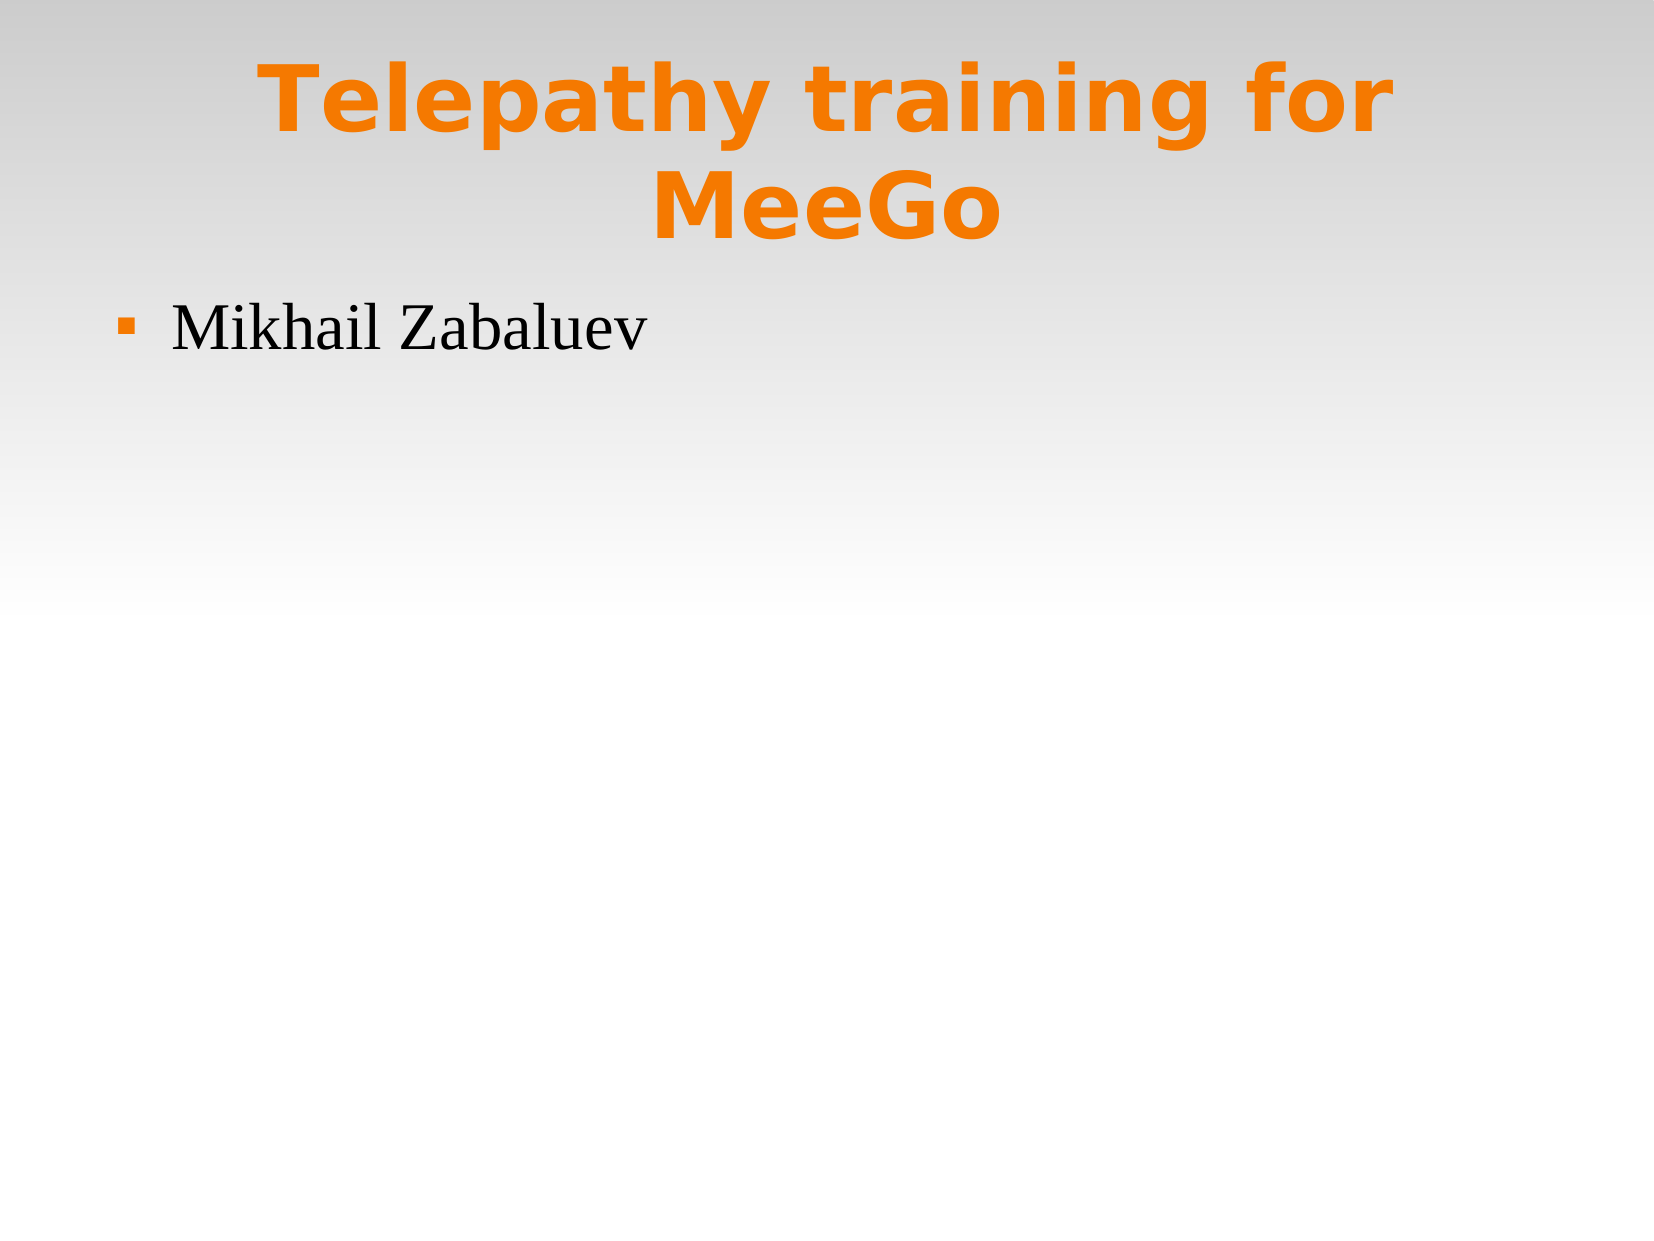

# Telepathy training for MeeGo
Mikhail Zabaluev